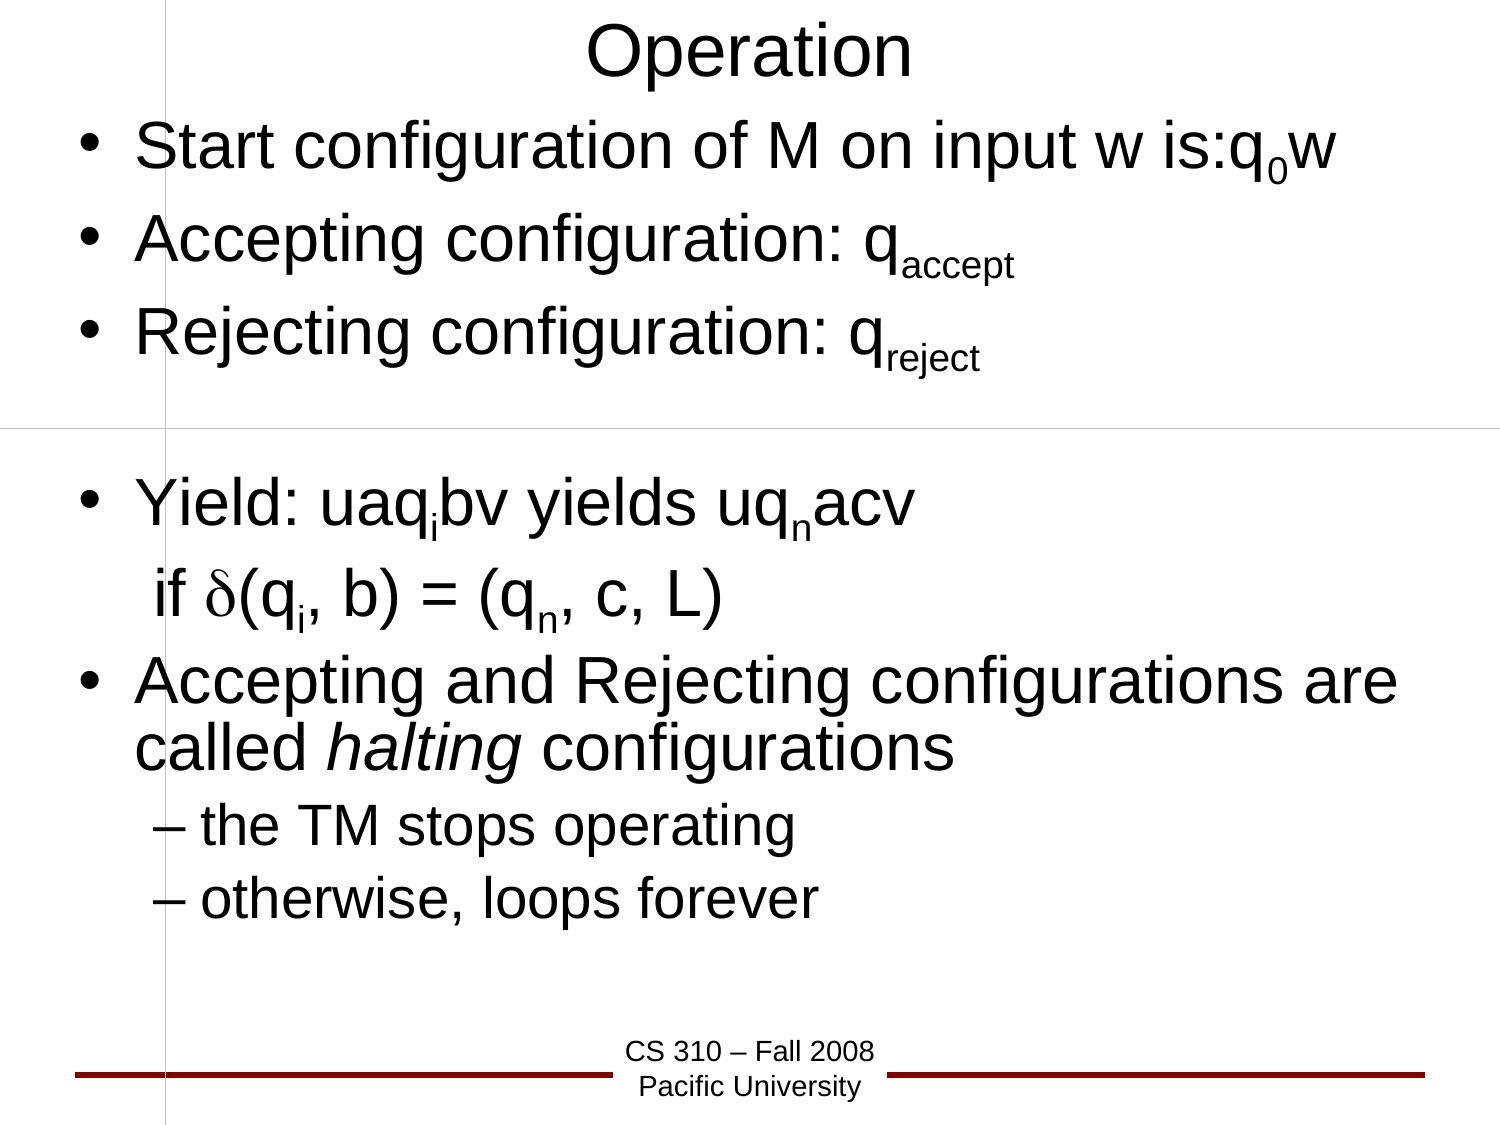

# Operation
Start configuration of M on input w is:q0w
Accepting configuration: qaccept
Rejecting configuration: qreject
Yield: uaqibv yields uqnacv
if (qi, b) = (qn, c, L)
Accepting and Rejecting configurations are called halting configurations
the TM stops operating
otherwise, loops forever